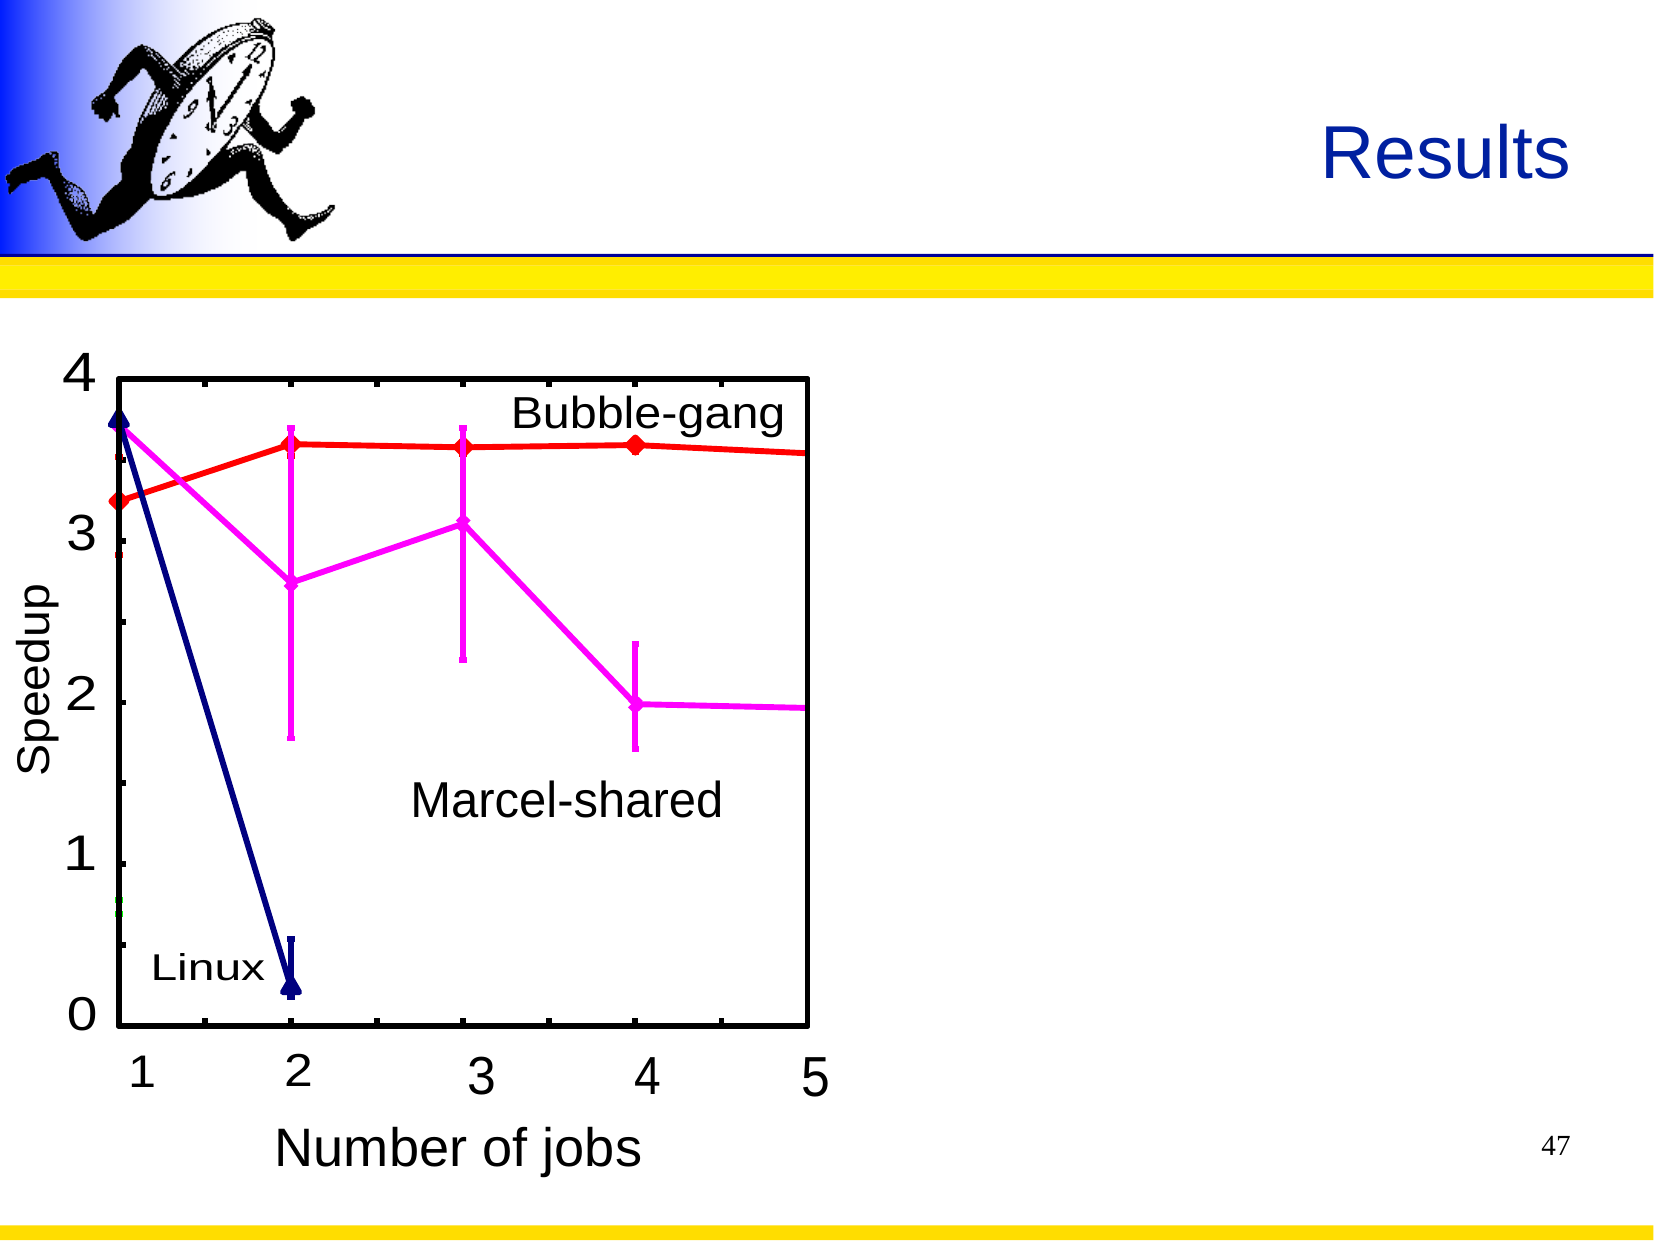

# Results
 4
Bubble-gang
 3
Speedup
 2
Marcel-shared
 1
Linux
 0
 2
 1
 3
 4
 5
Number of jobs
Nombre de jobs
47